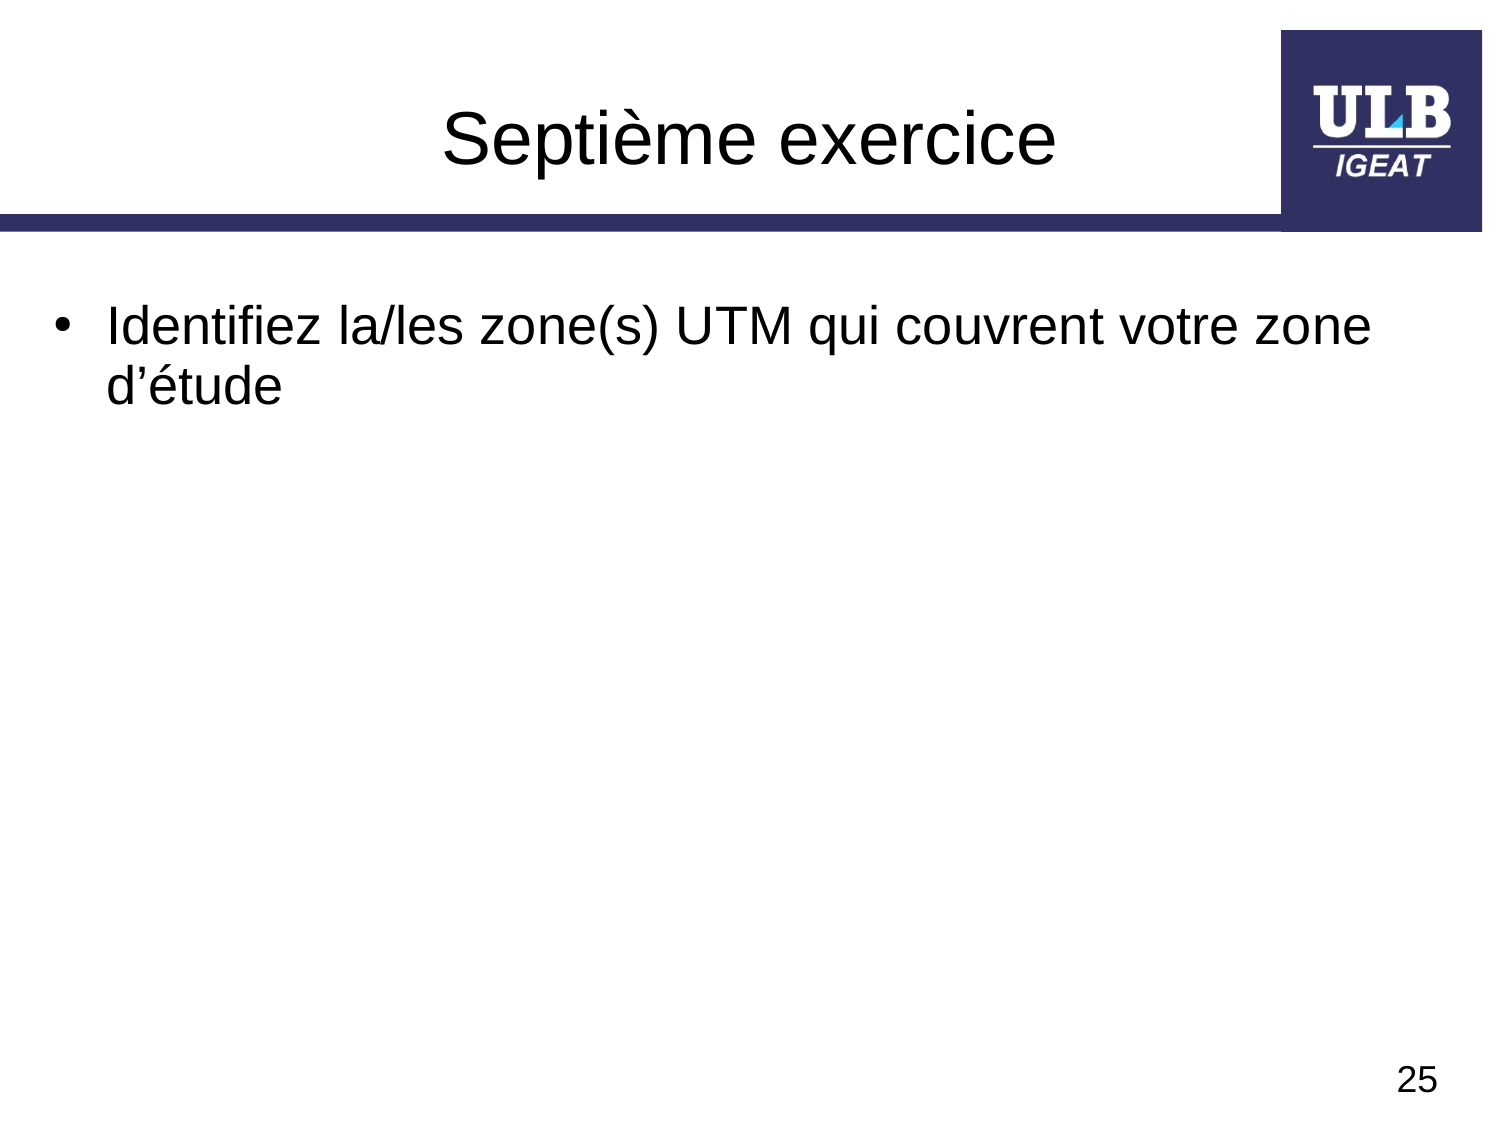

# Septième exercice
Identifiez la/les zone(s) UTM qui couvrent votre zone d’étude